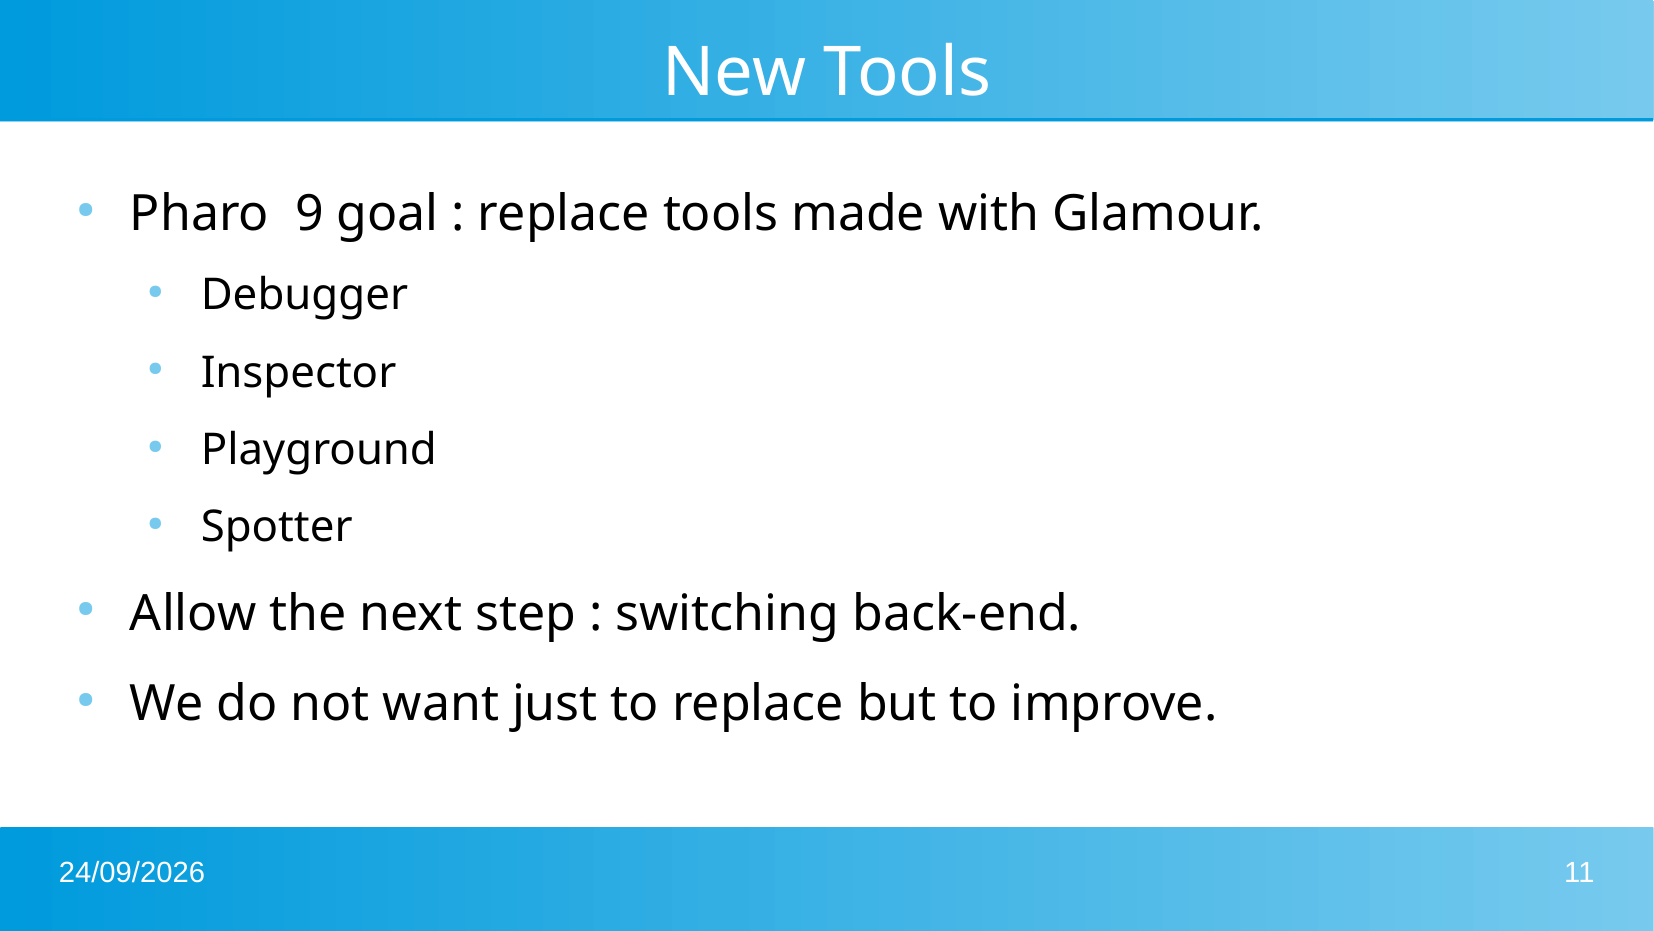

# New Tools
Pharo 9 goal : replace tools made with Glamour.
Debugger
Inspector
Playground
Spotter
Allow the next step : switching back-end.
We do not want just to replace but to improve.
11